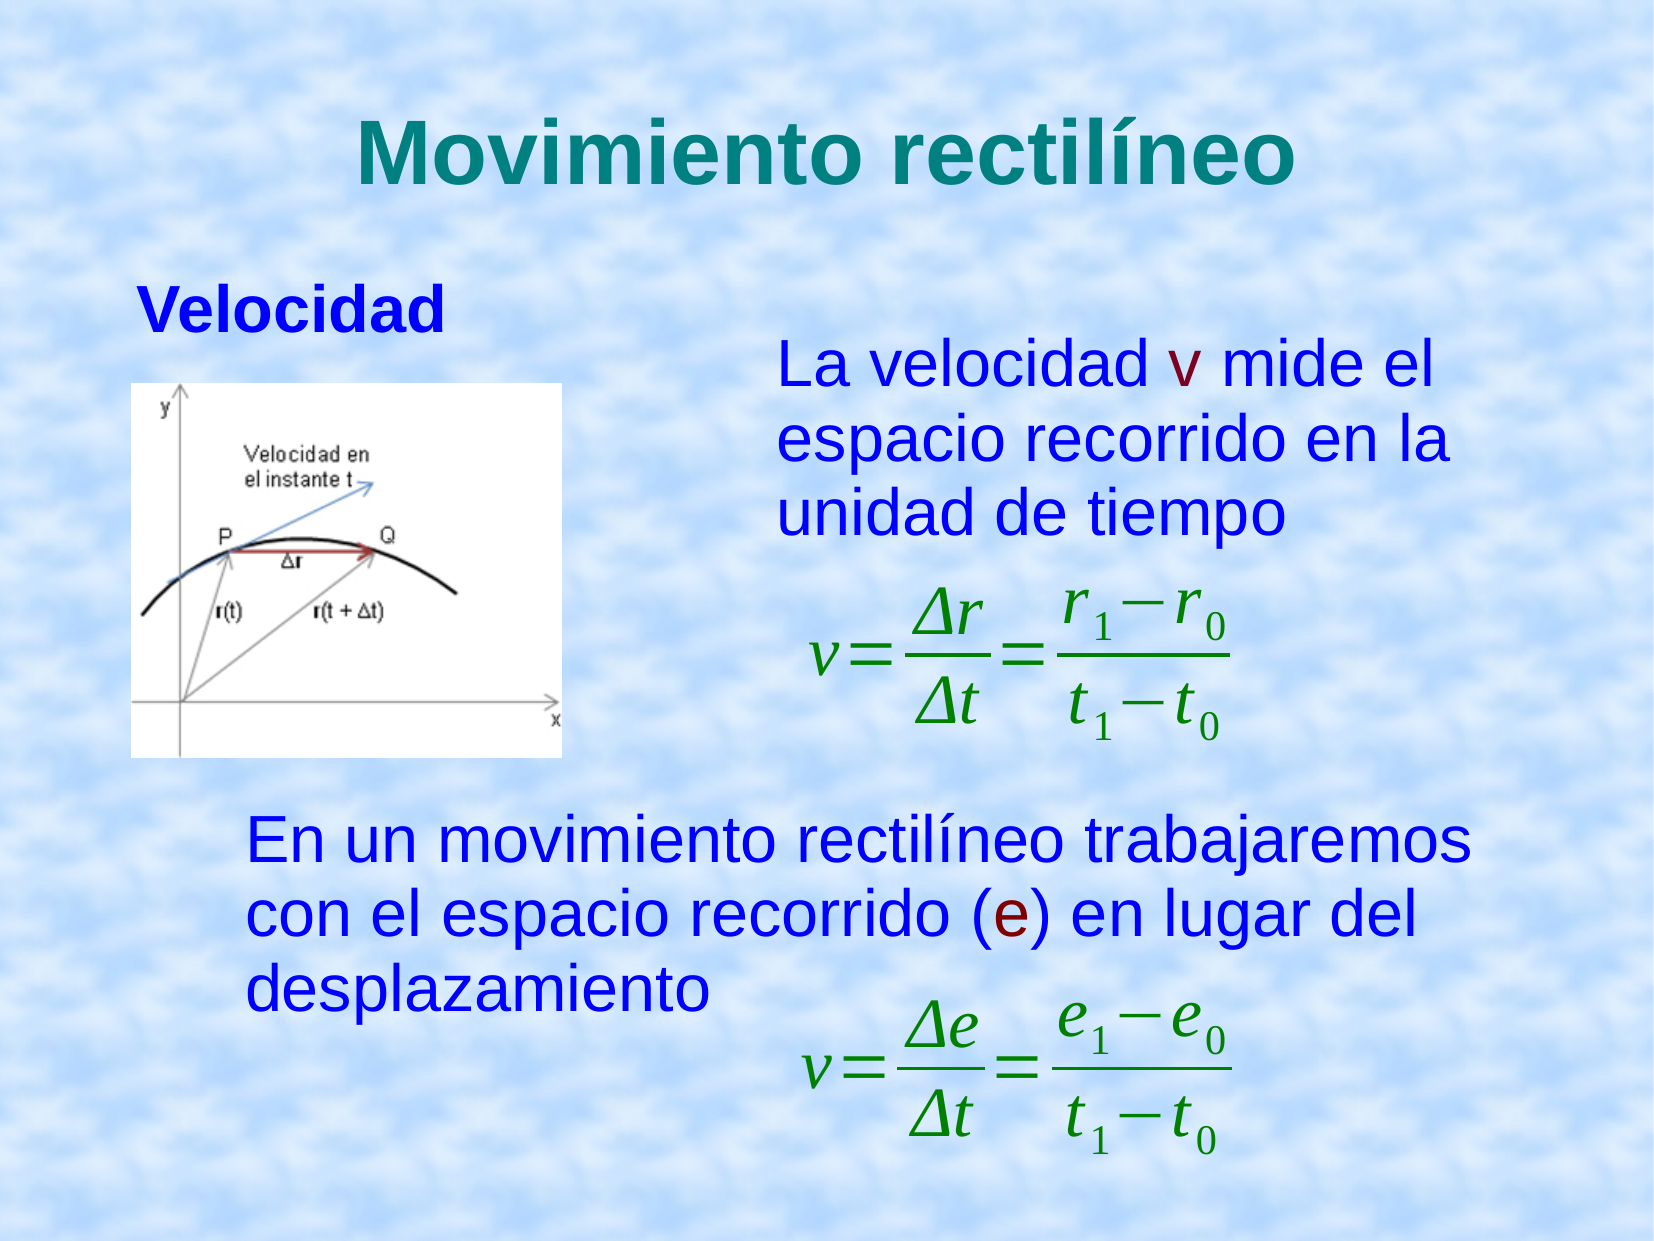

# Movimiento rectilíneo
Velocidad
La velocidad v mide el espacio recorrido en la unidad de tiempo
En un movimiento rectilíneo trabajaremos con el espacio recorrido (e) en lugar del desplazamiento
la relación entre ω y el periodo T es
ω = 2π/T
la relación entre ω y el periodo T es
ω = 2π/T
la relación entre ω y el periodo T es
ω = 2π/T